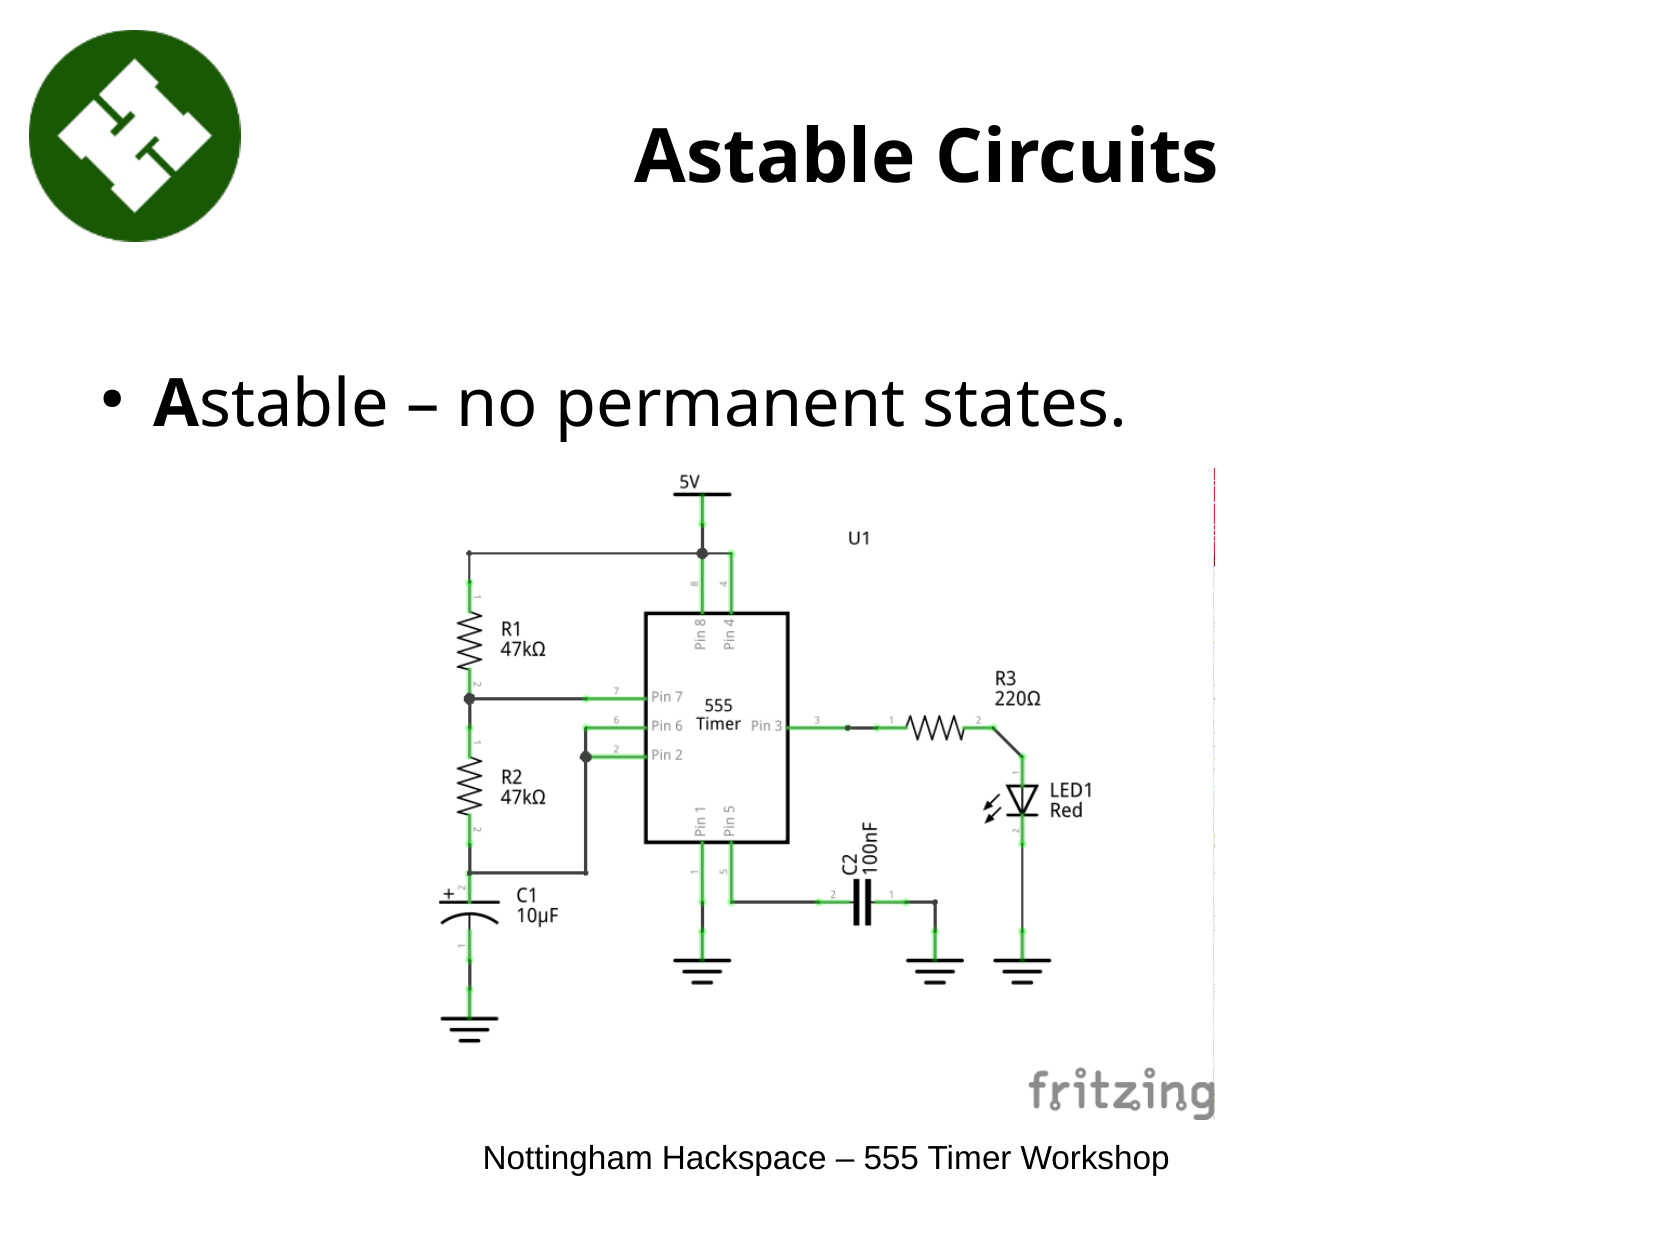

# Astable Circuits
Astable – no permanent states.
Nottinghack Elecronics - 555 Timer